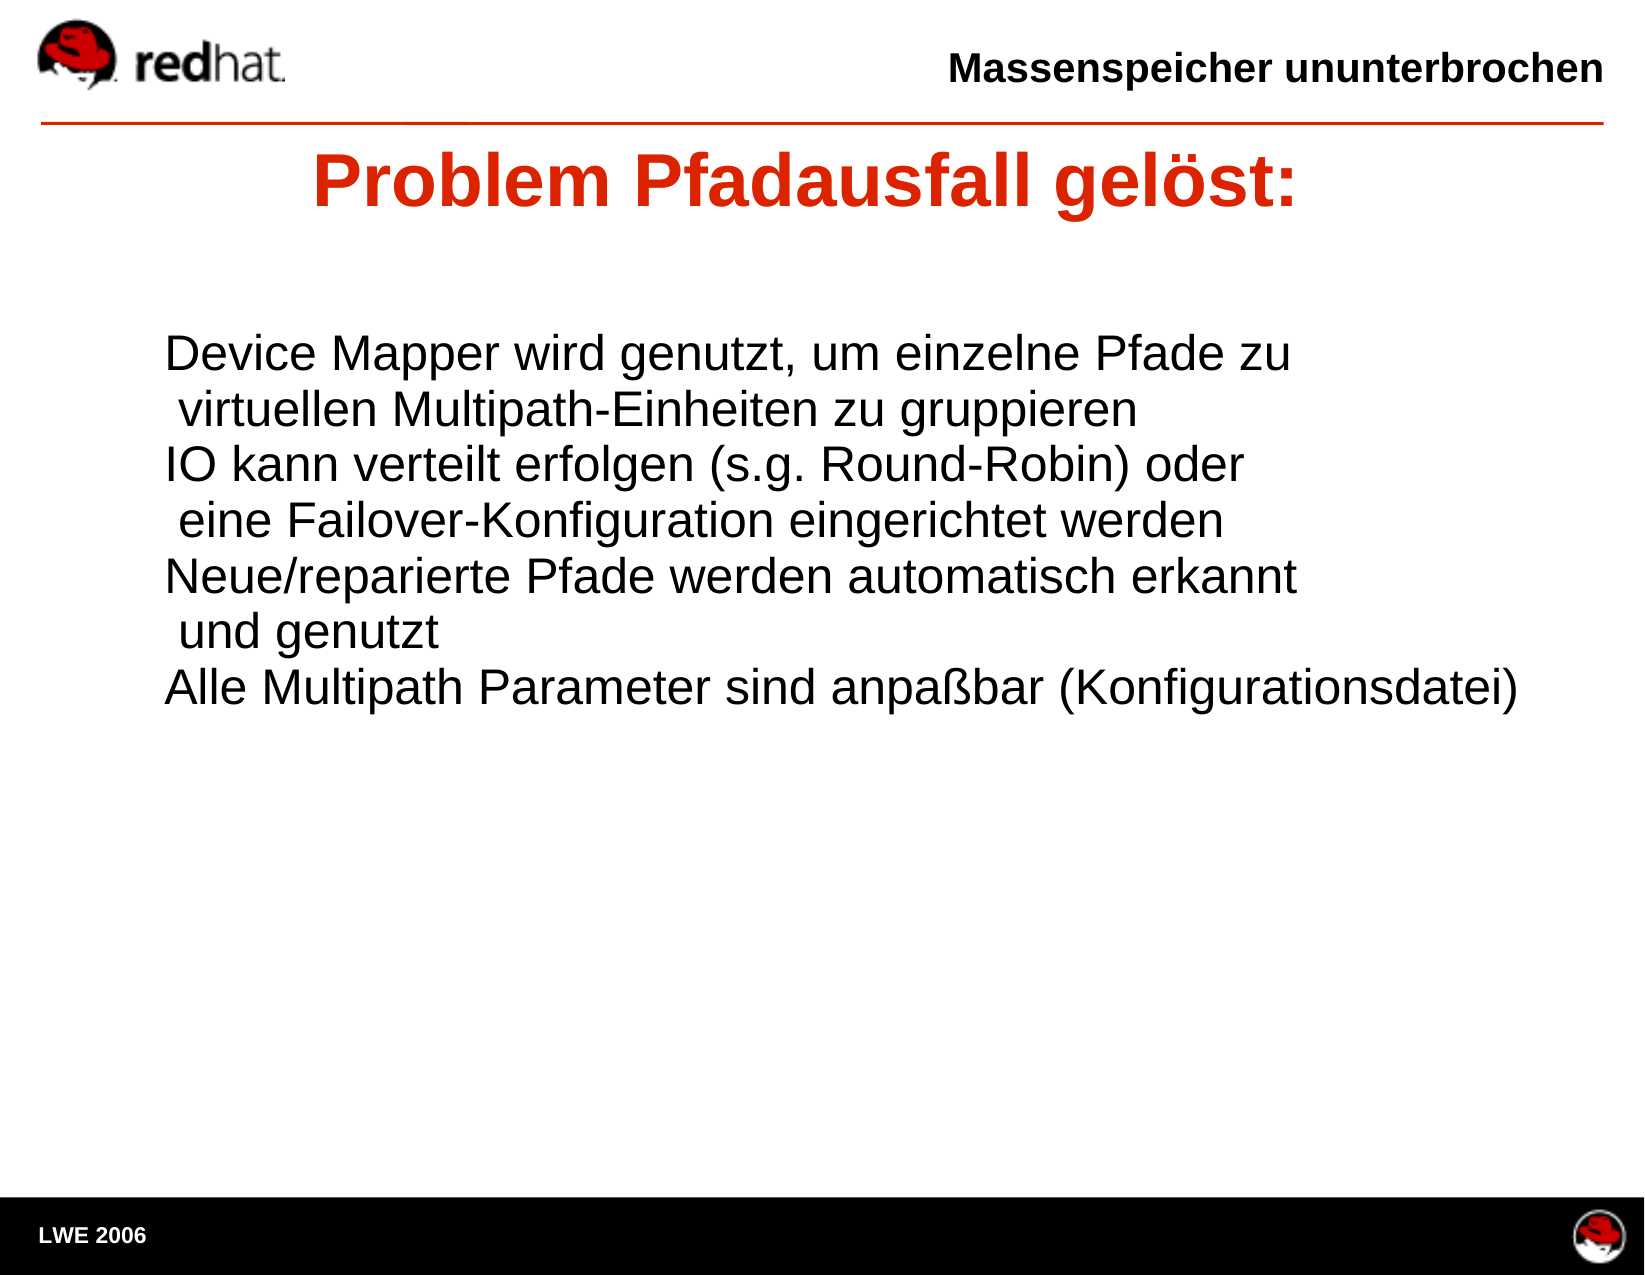

Massenspeicher ununterbrochen
Problem Pfadausfall gelöst:
 Device Mapper wird genutzt, um einzelne Pfade zu
 virtuellen Multipath-Einheiten zu gruppieren
 IO kann verteilt erfolgen (s.g. Round-Robin) oder
 eine Failover-Konfiguration eingerichtet werden
 Neue/reparierte Pfade werden automatisch erkannt
 und genutzt
 Alle Multipath Parameter sind anpaßbar (Konfigurationsdatei)
LWE 2006